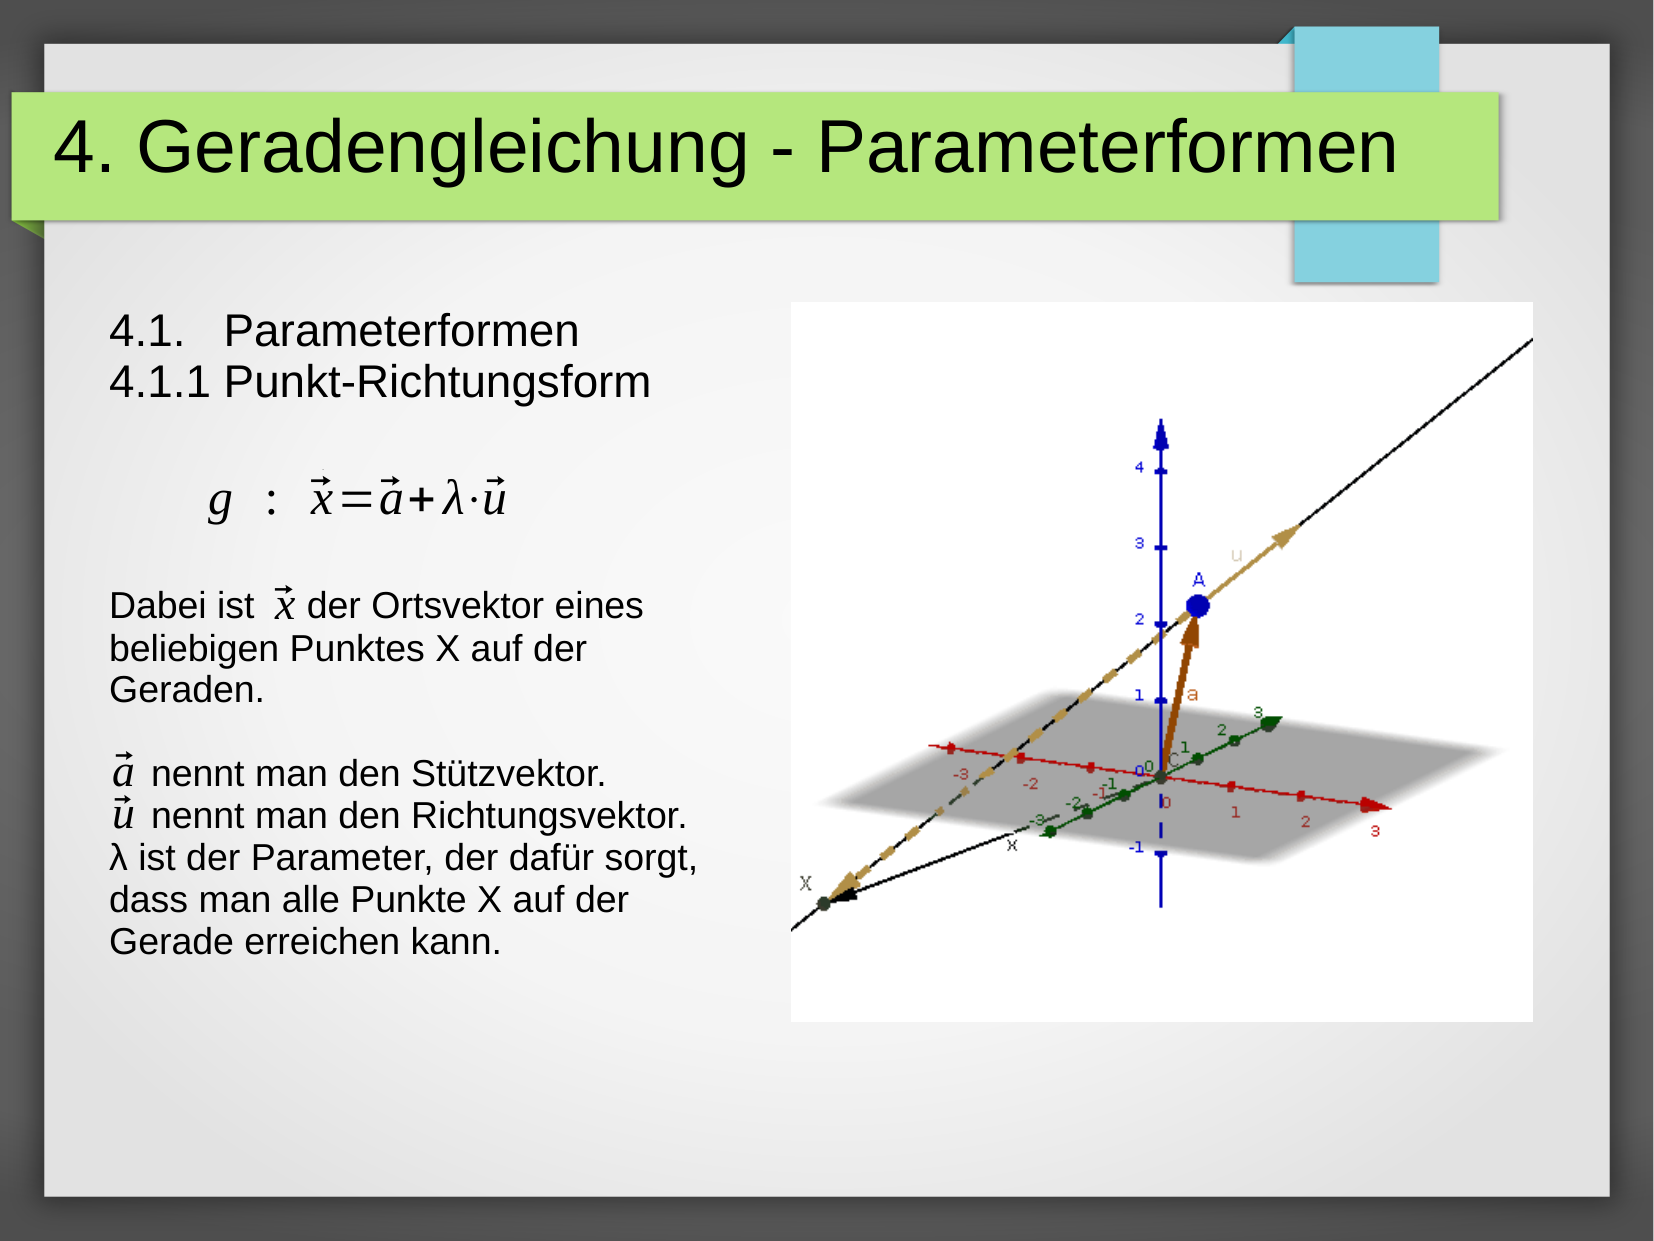

# 4. Geradengleichung - Parameterformen
4.1. Parameterformen
4.1.1 Punkt-Richtungsform
Dabei ist der Ortsvektor eines beliebigen Punktes X auf der Geraden.
 nennt man den Stützvektor.
 nennt man den Richtungsvektor.
λ ist der Parameter, der dafür sorgt, dass man alle Punkte X auf der Gerade erreichen kann.